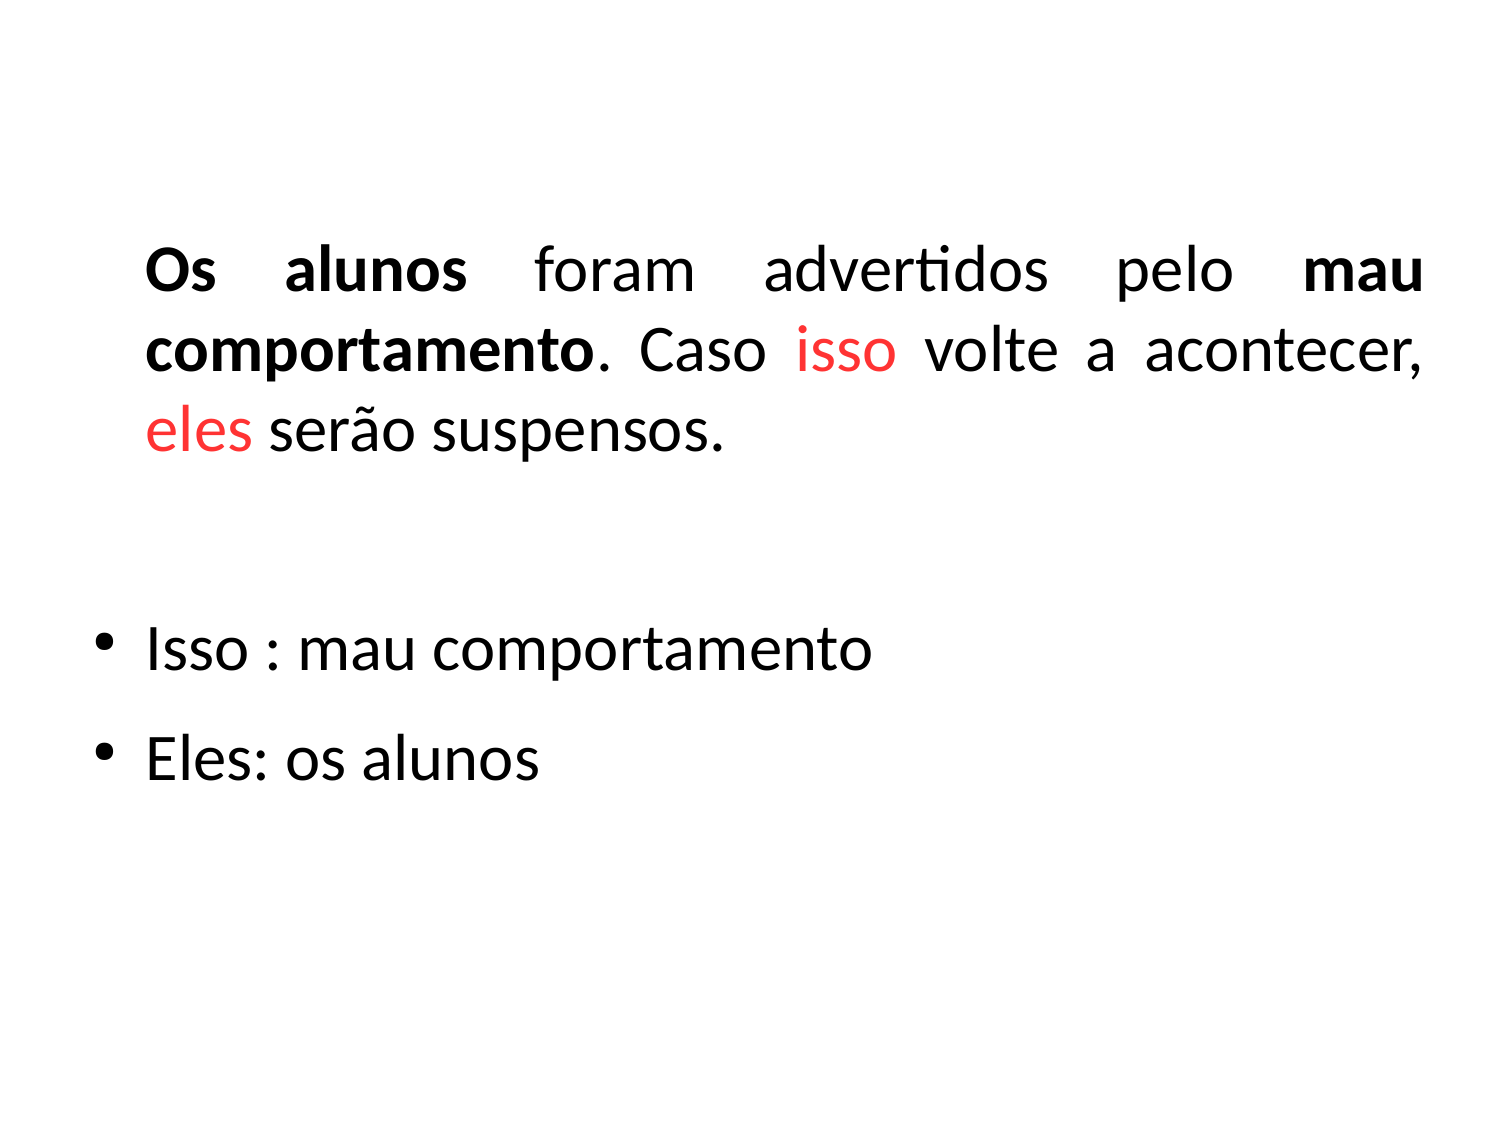

Os alunos foram advertidos pelo mau comportamento. Caso isso volte a acontecer, eles serão suspensos.
Isso : mau comportamento
Eles: os alunos
#